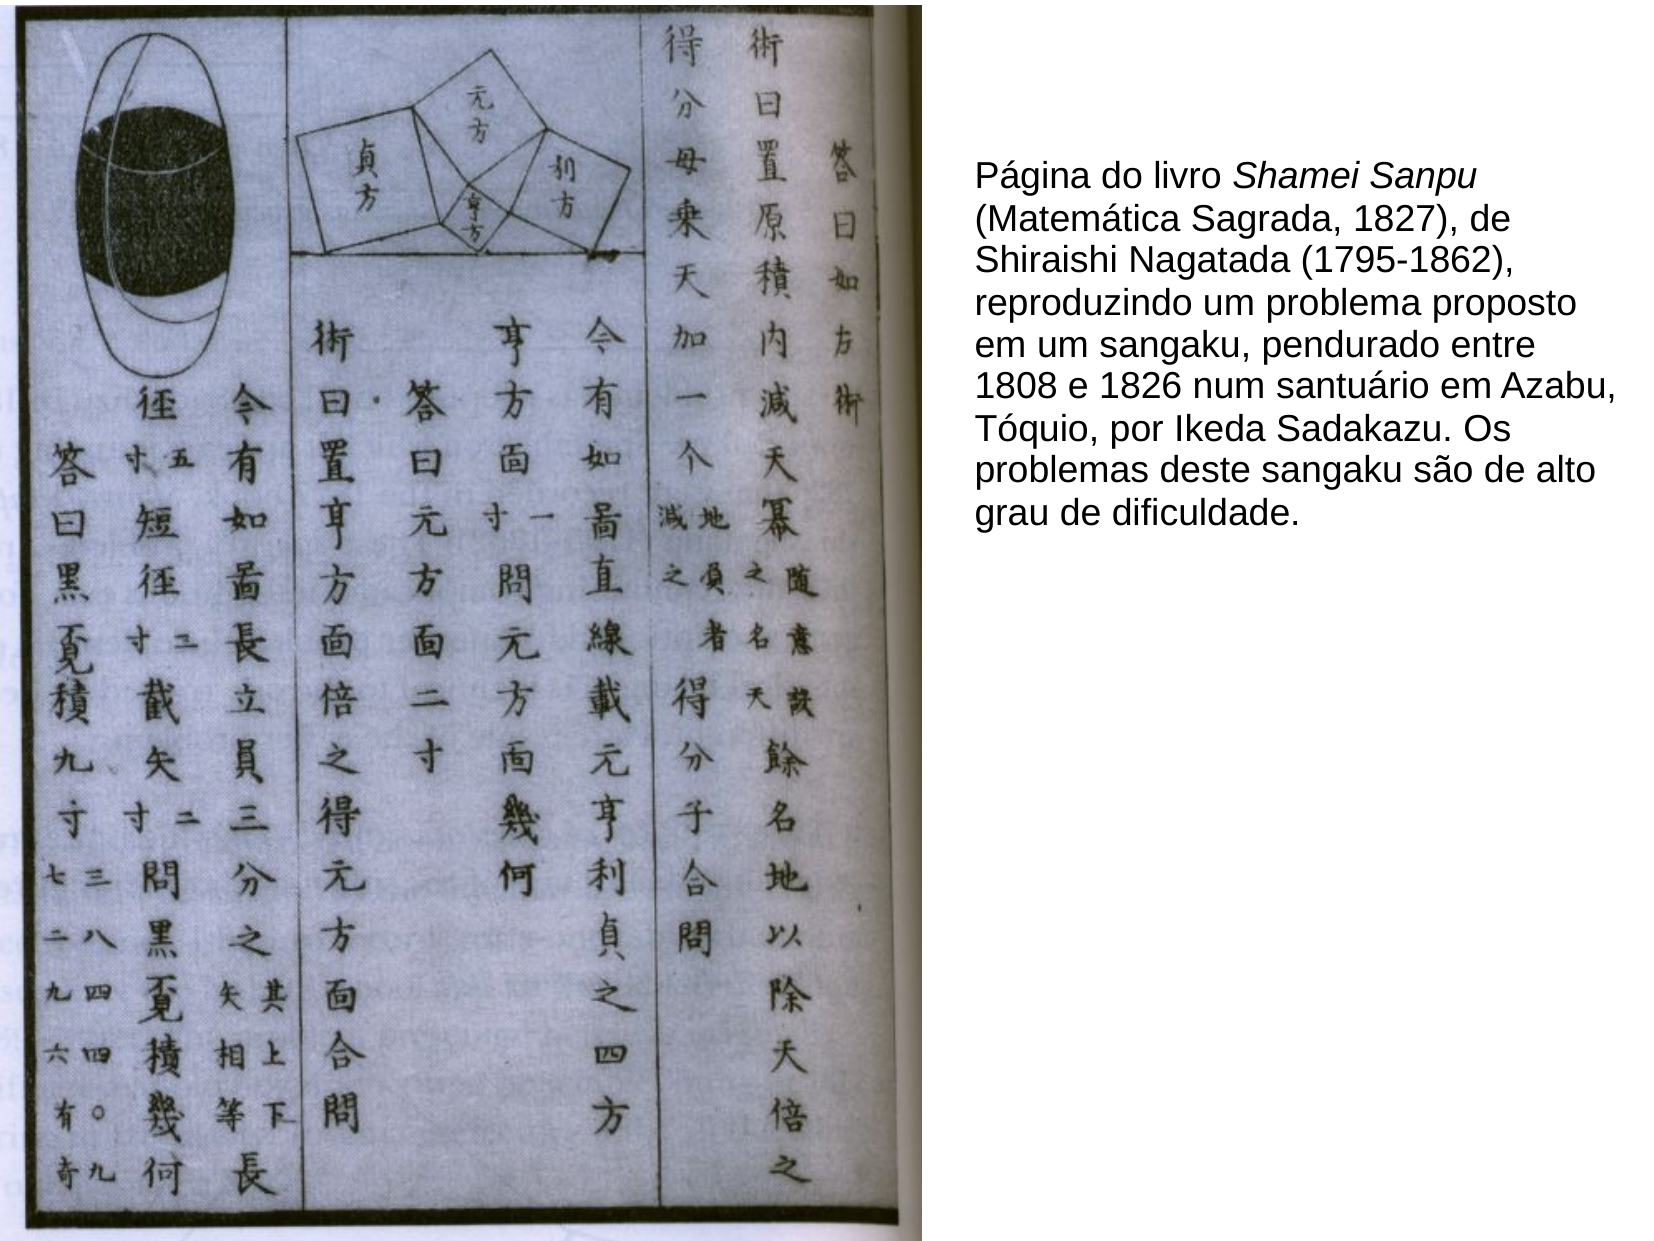

Página do livro Shamei Sanpu
(Matemática Sagrada, 1827), de
Shiraishi Nagatada (1795-1862),
reproduzindo um problema proposto
em um sangaku, pendurado entre
1808 e 1826 num santuário em Azabu,
Tóquio, por Ikeda Sadakazu. Os
problemas deste sangaku são de alto
grau de dificuldade.